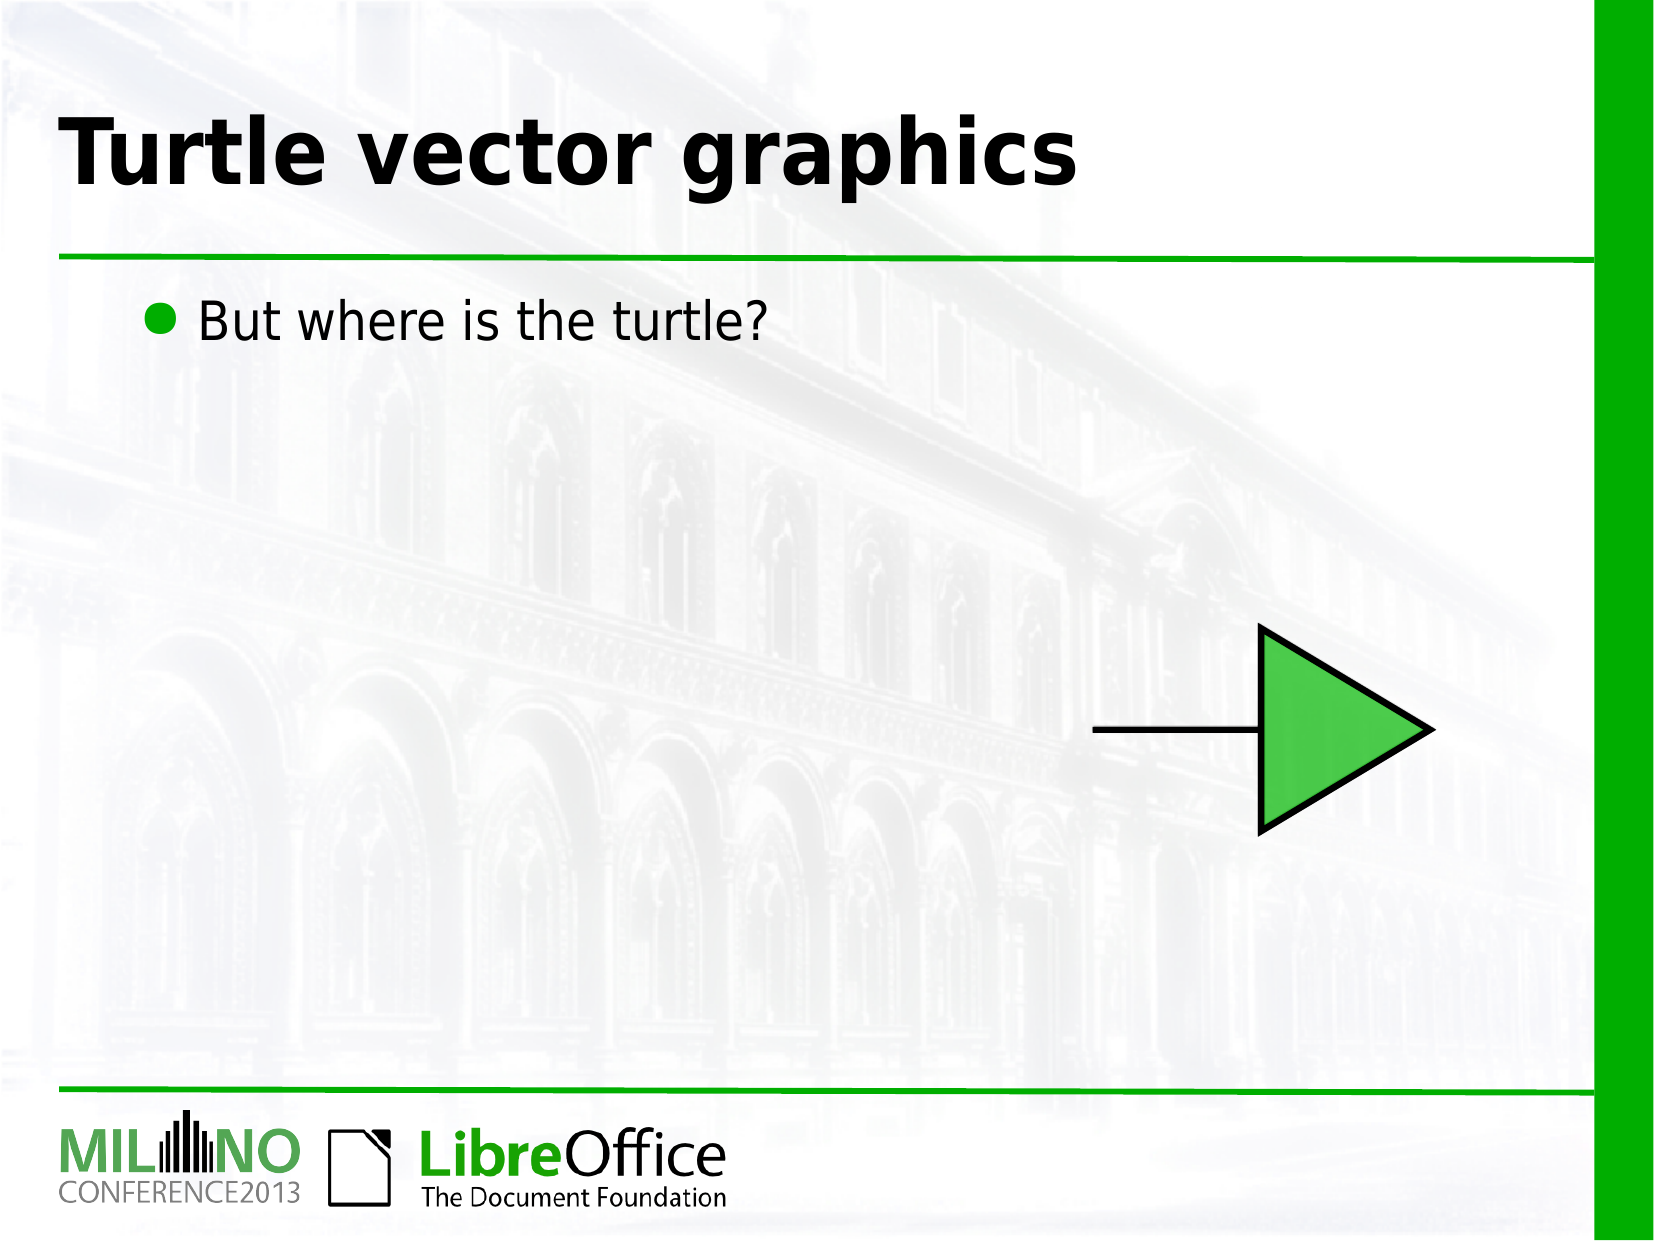

# Turtle vector graphics
But where is the turtle?